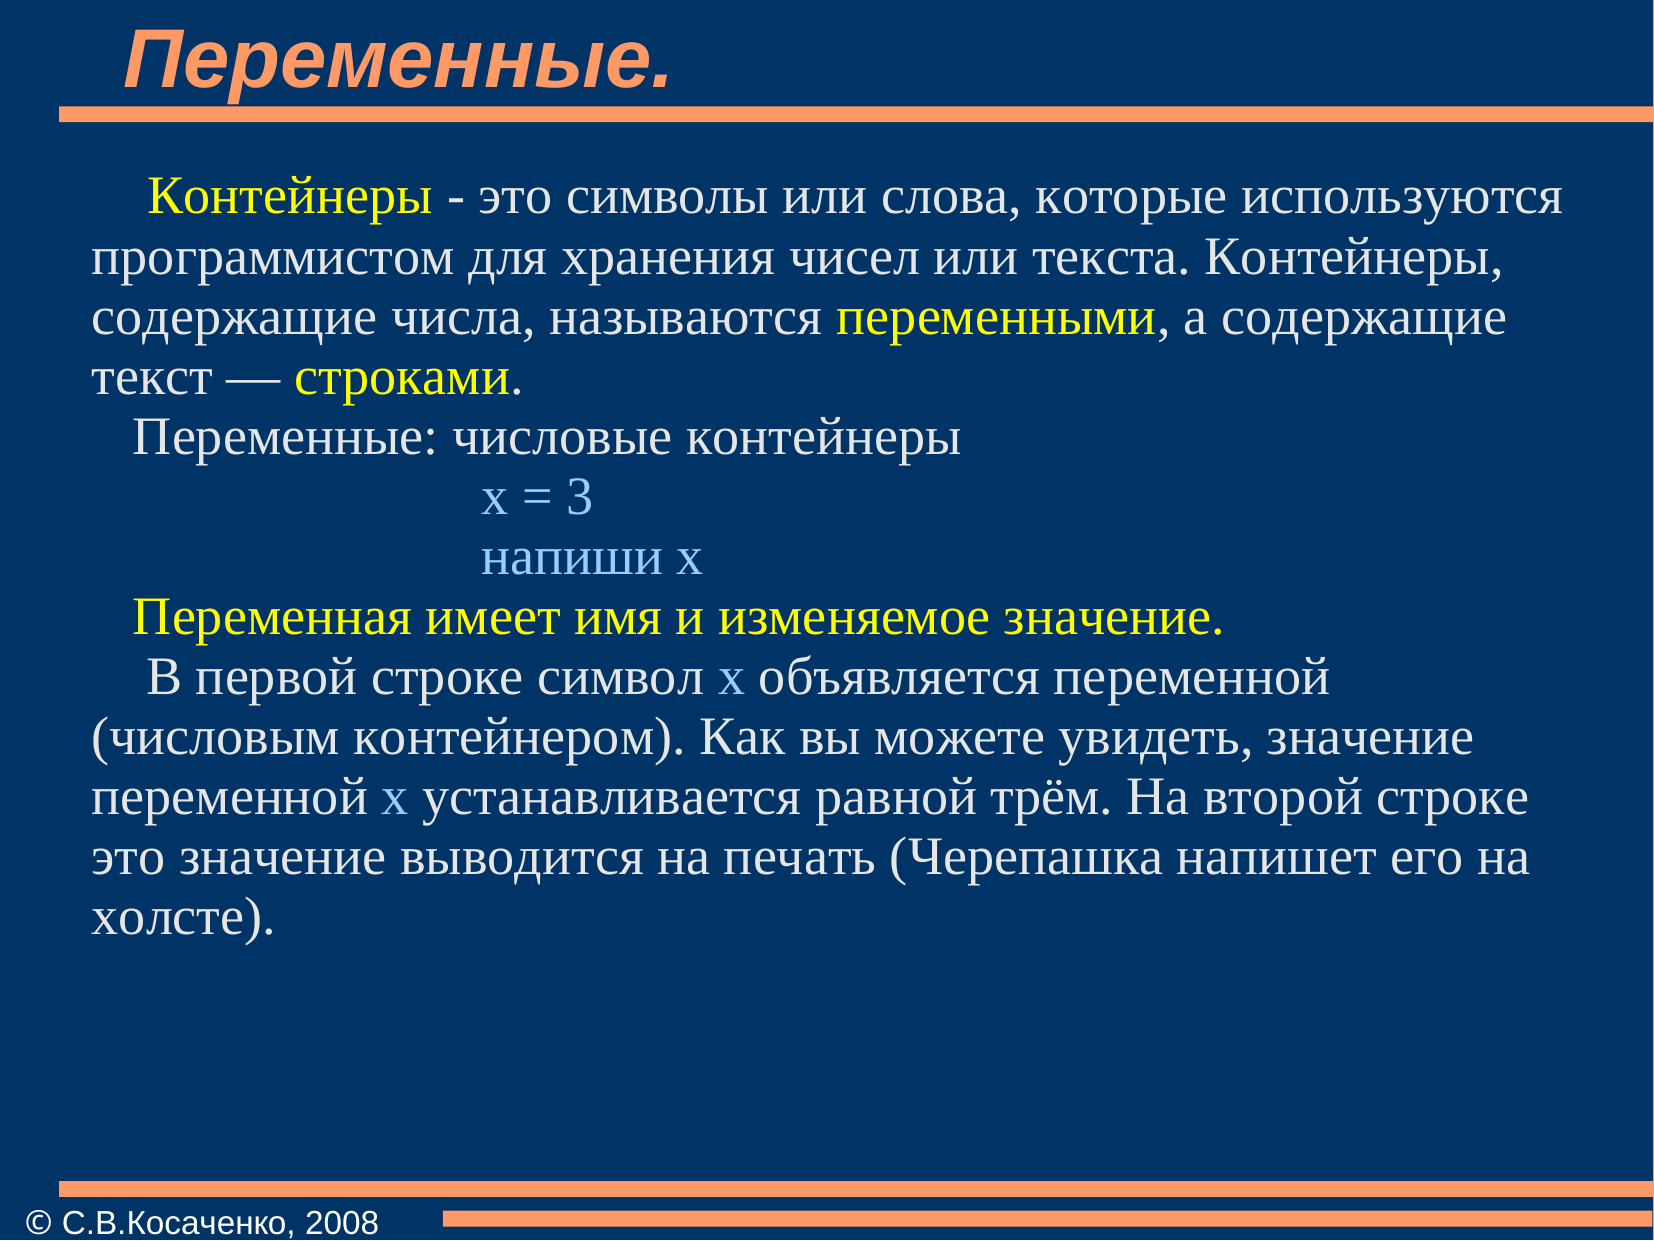

# Переменные.
 Контейнеры - это символы или слова, которые используются программистом для хранения чисел или текста. Контейнеры, содержащие числа, называются переменными, а содержащие текст — строками.
Переменные: числовые контейнеры
x = 3
напиши x
Переменная имеет имя и изменяемое значение.
 В первой строке символ x объявляется переменной (числовым контейнером). Как вы можете увидеть, значение переменной x устанавливается равной трём. На второй строке это значение выводится на печать (Черепашка напишет его на холсте).